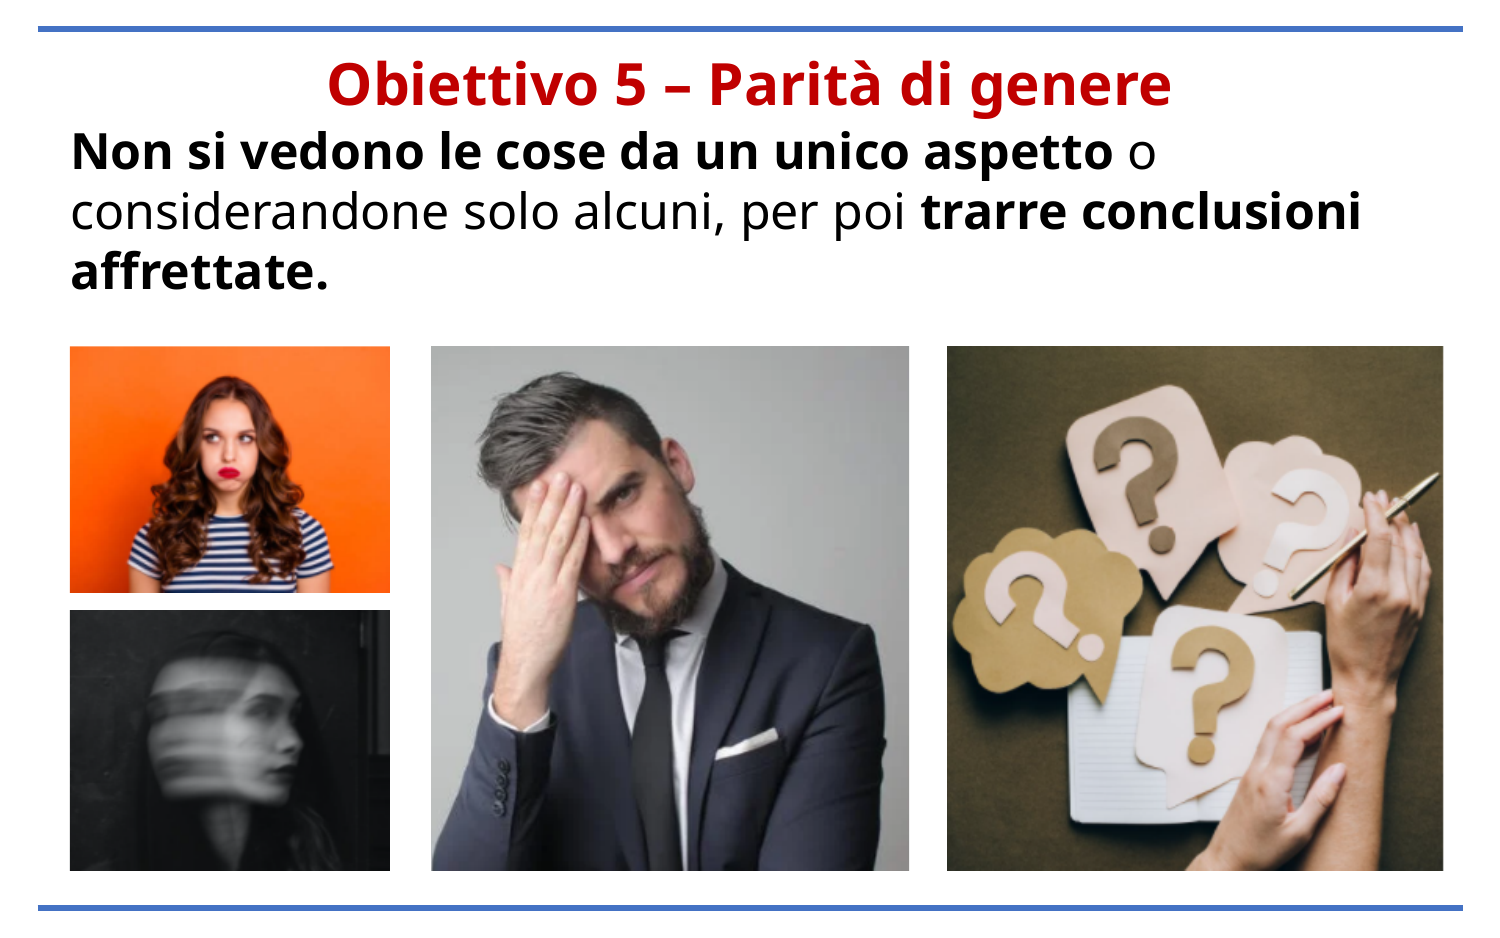

# Obiettivo 5 – Parità di genere
Non si vedono le cose da un unico aspetto o considerandone solo alcuni, per poi trarre conclusioni affrettate.